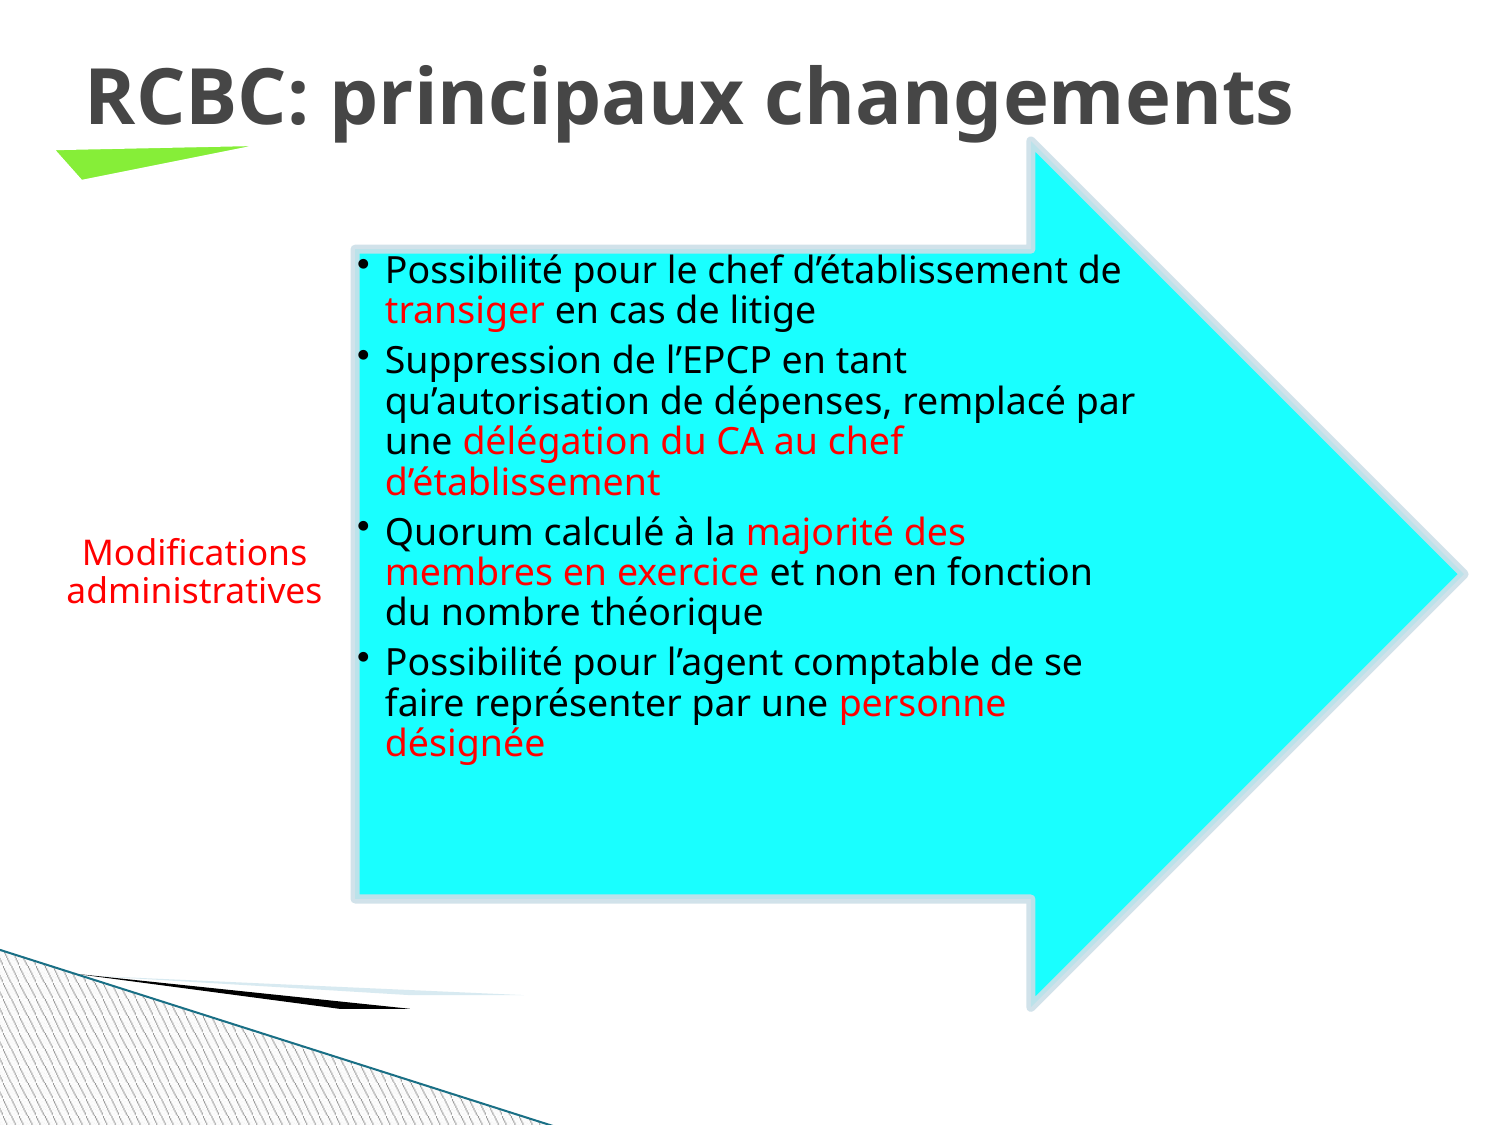

# RCBC: principaux changements
Modifications administratives
Possibilité pour le chef d’établissement de transiger en cas de litige
Suppression de l’EPCP en tant qu’autorisation de dépenses, remplacé par une délégation du CA au chef d’établissement
Quorum calculé à la majorité des membres en exercice et non en fonction du nombre théorique
Possibilité pour l’agent comptable de se faire représenter par une personne désignée